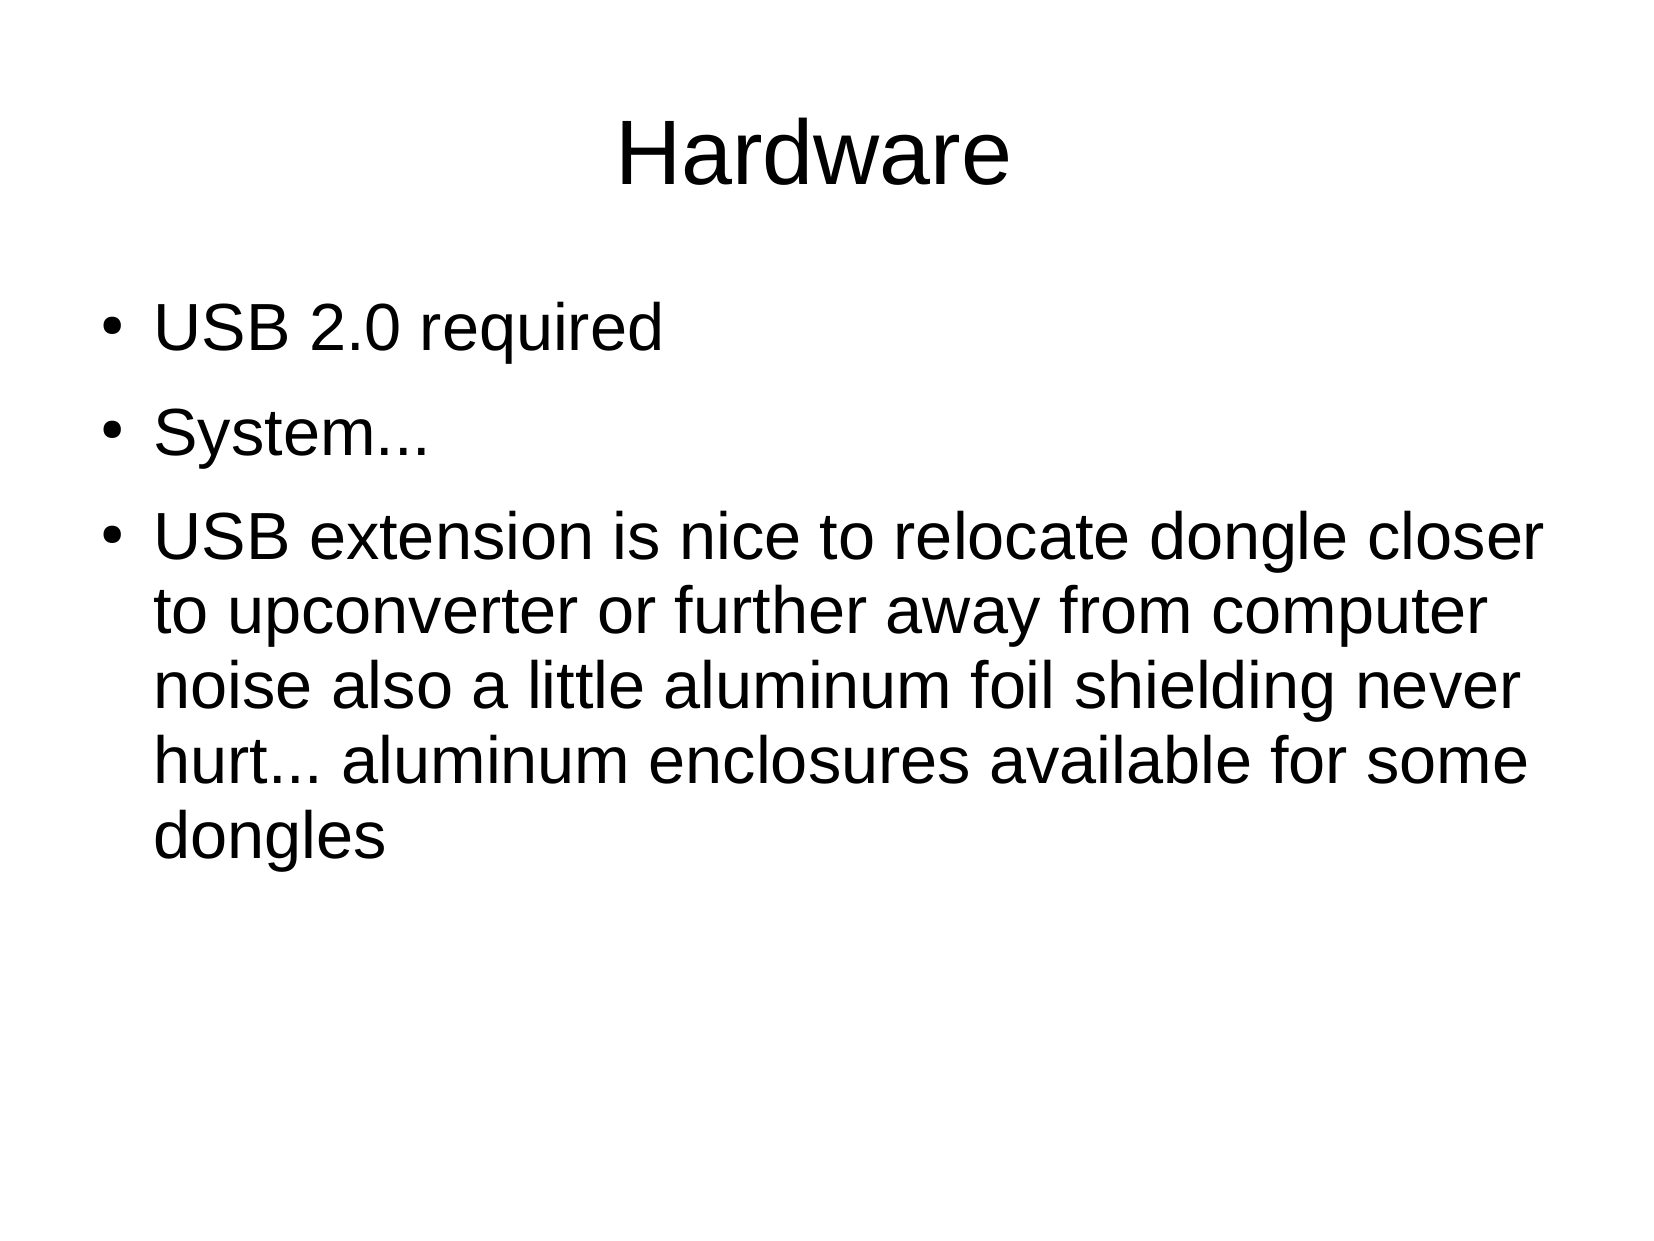

# Hardware
USB 2.0 required
System...
USB extension is nice to relocate dongle closer to upconverter or further away from computer noise also a little aluminum foil shielding never hurt... aluminum enclosures available for some dongles